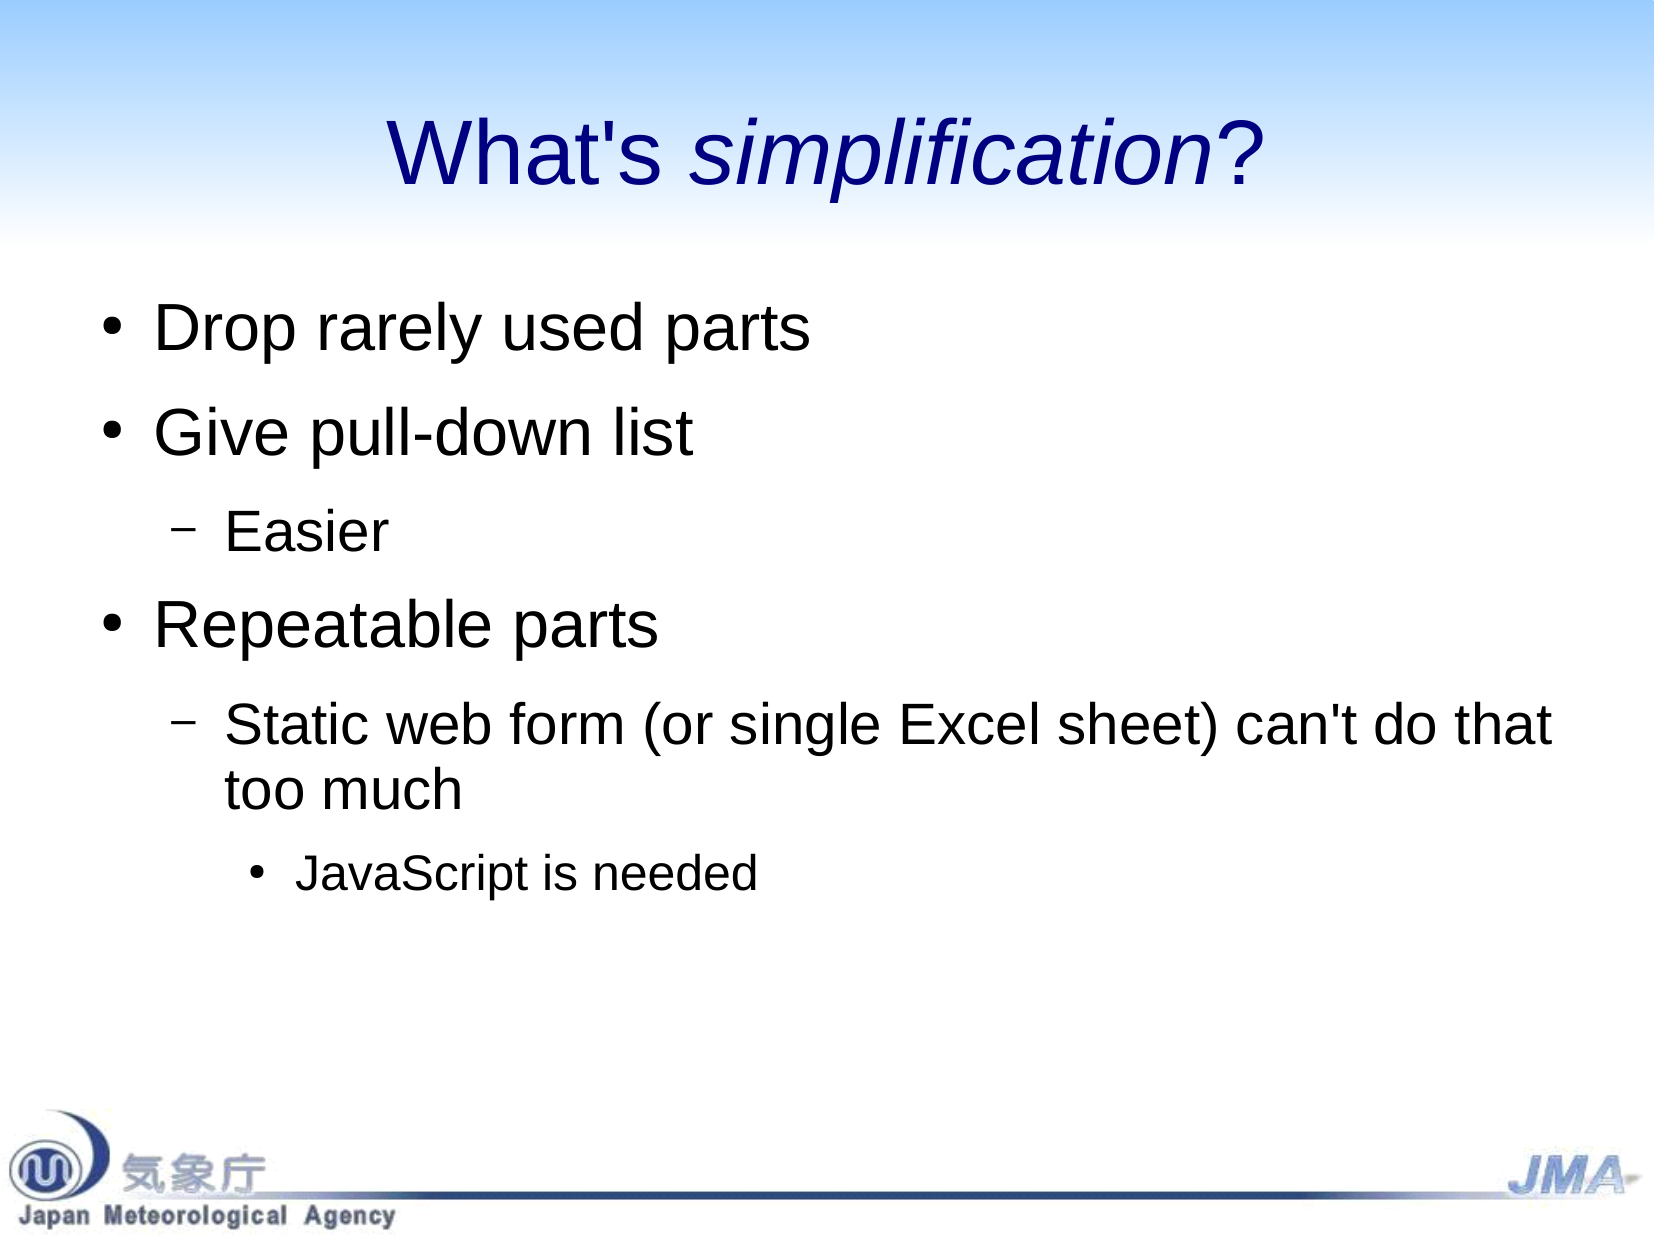

# What's simplification?
Drop rarely used parts
Give pull-down list
Easier
Repeatable parts
Static web form (or single Excel sheet) can't do that too much
JavaScript is needed